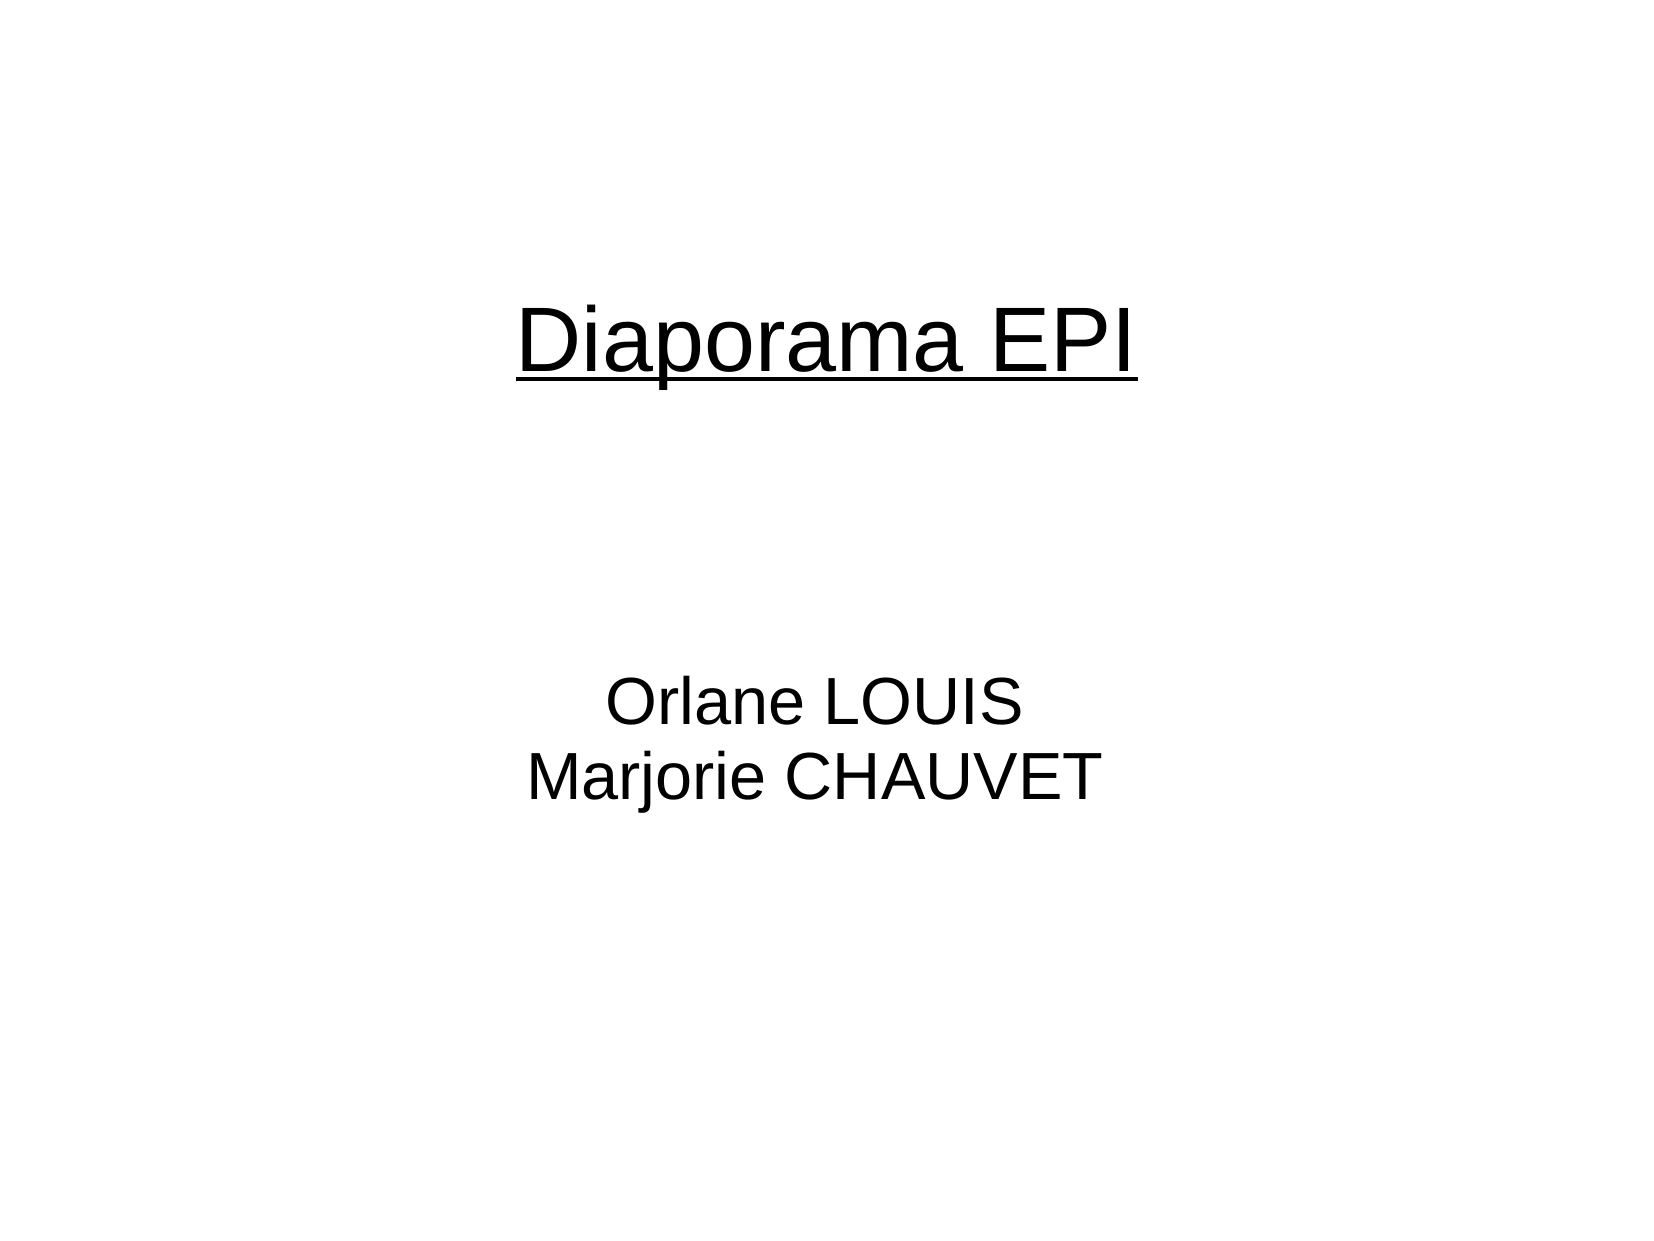

# Diaporama EPI
Orlane LOUIS
Marjorie CHAUVET